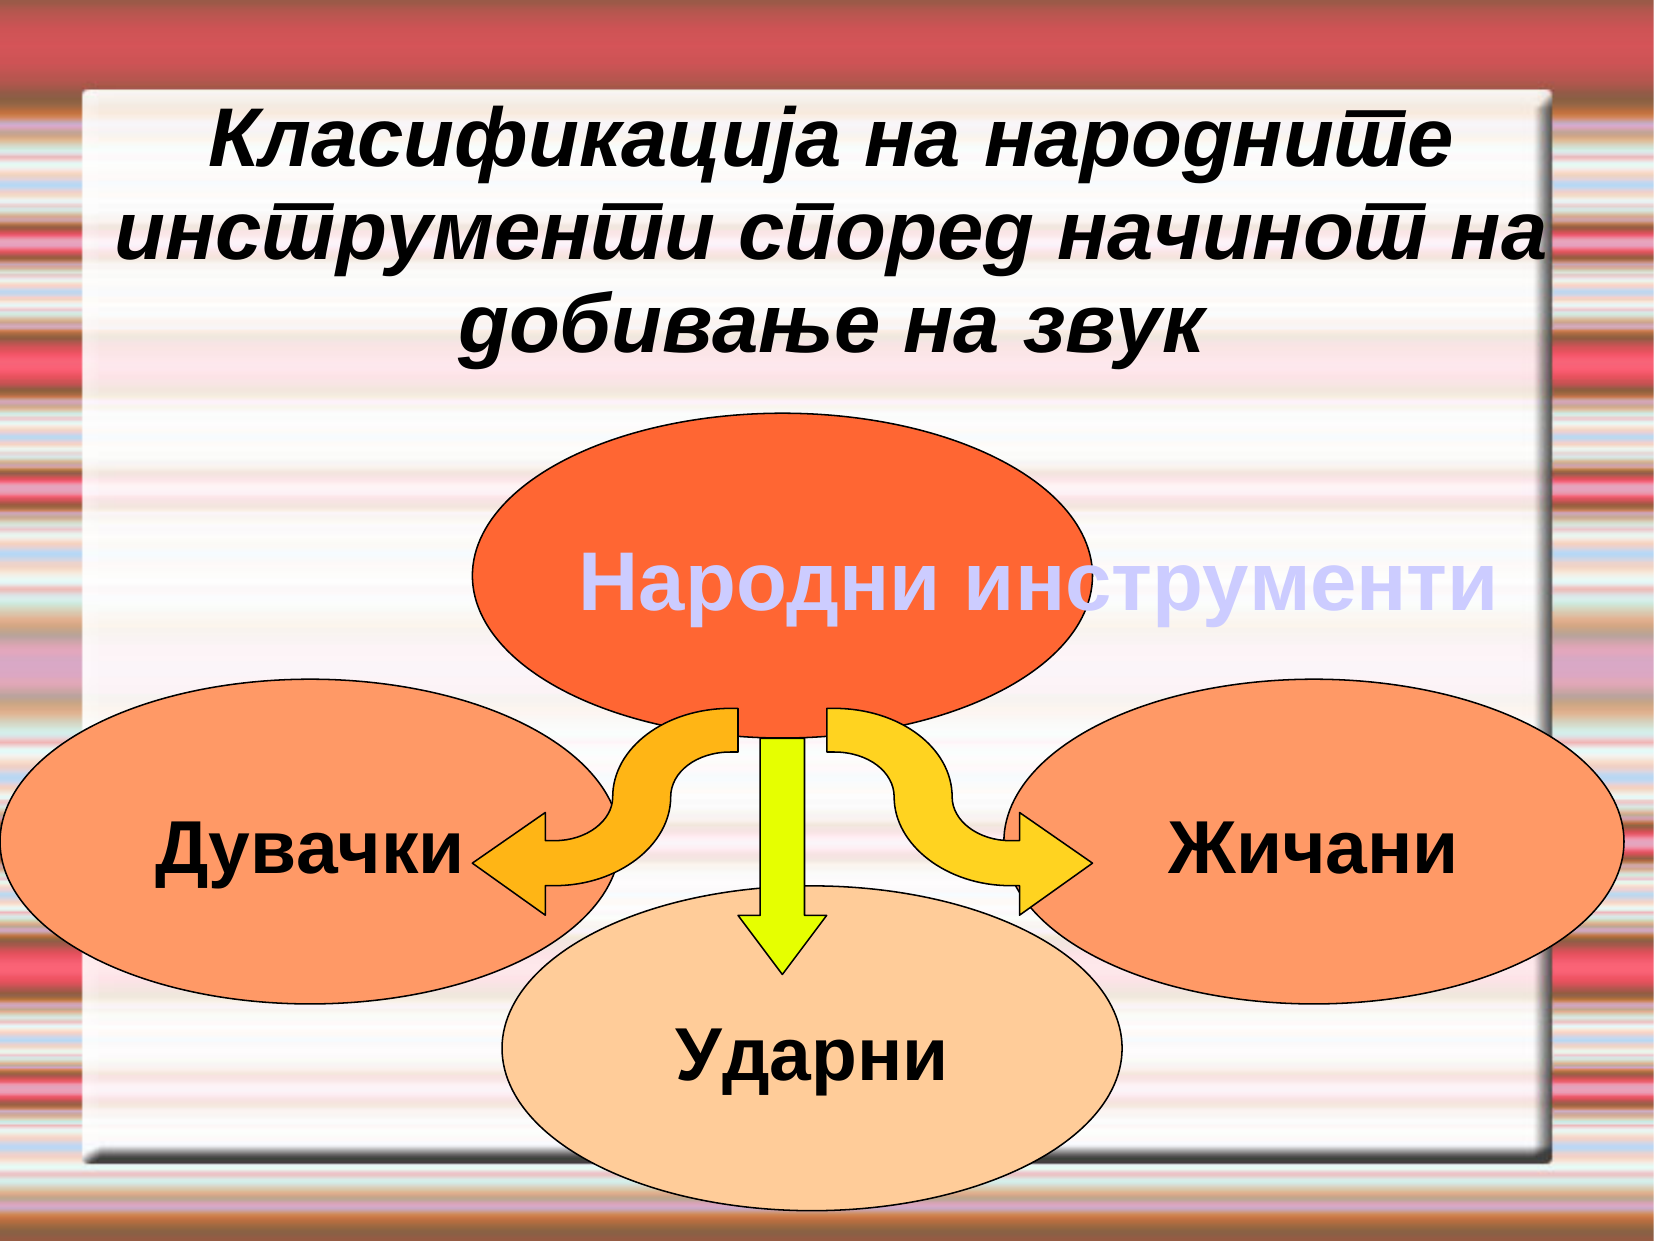

# Класификација на народните инструменти според начинот на добивање на звук
Народни инструменти
Дувачки
Жичани
Ударни